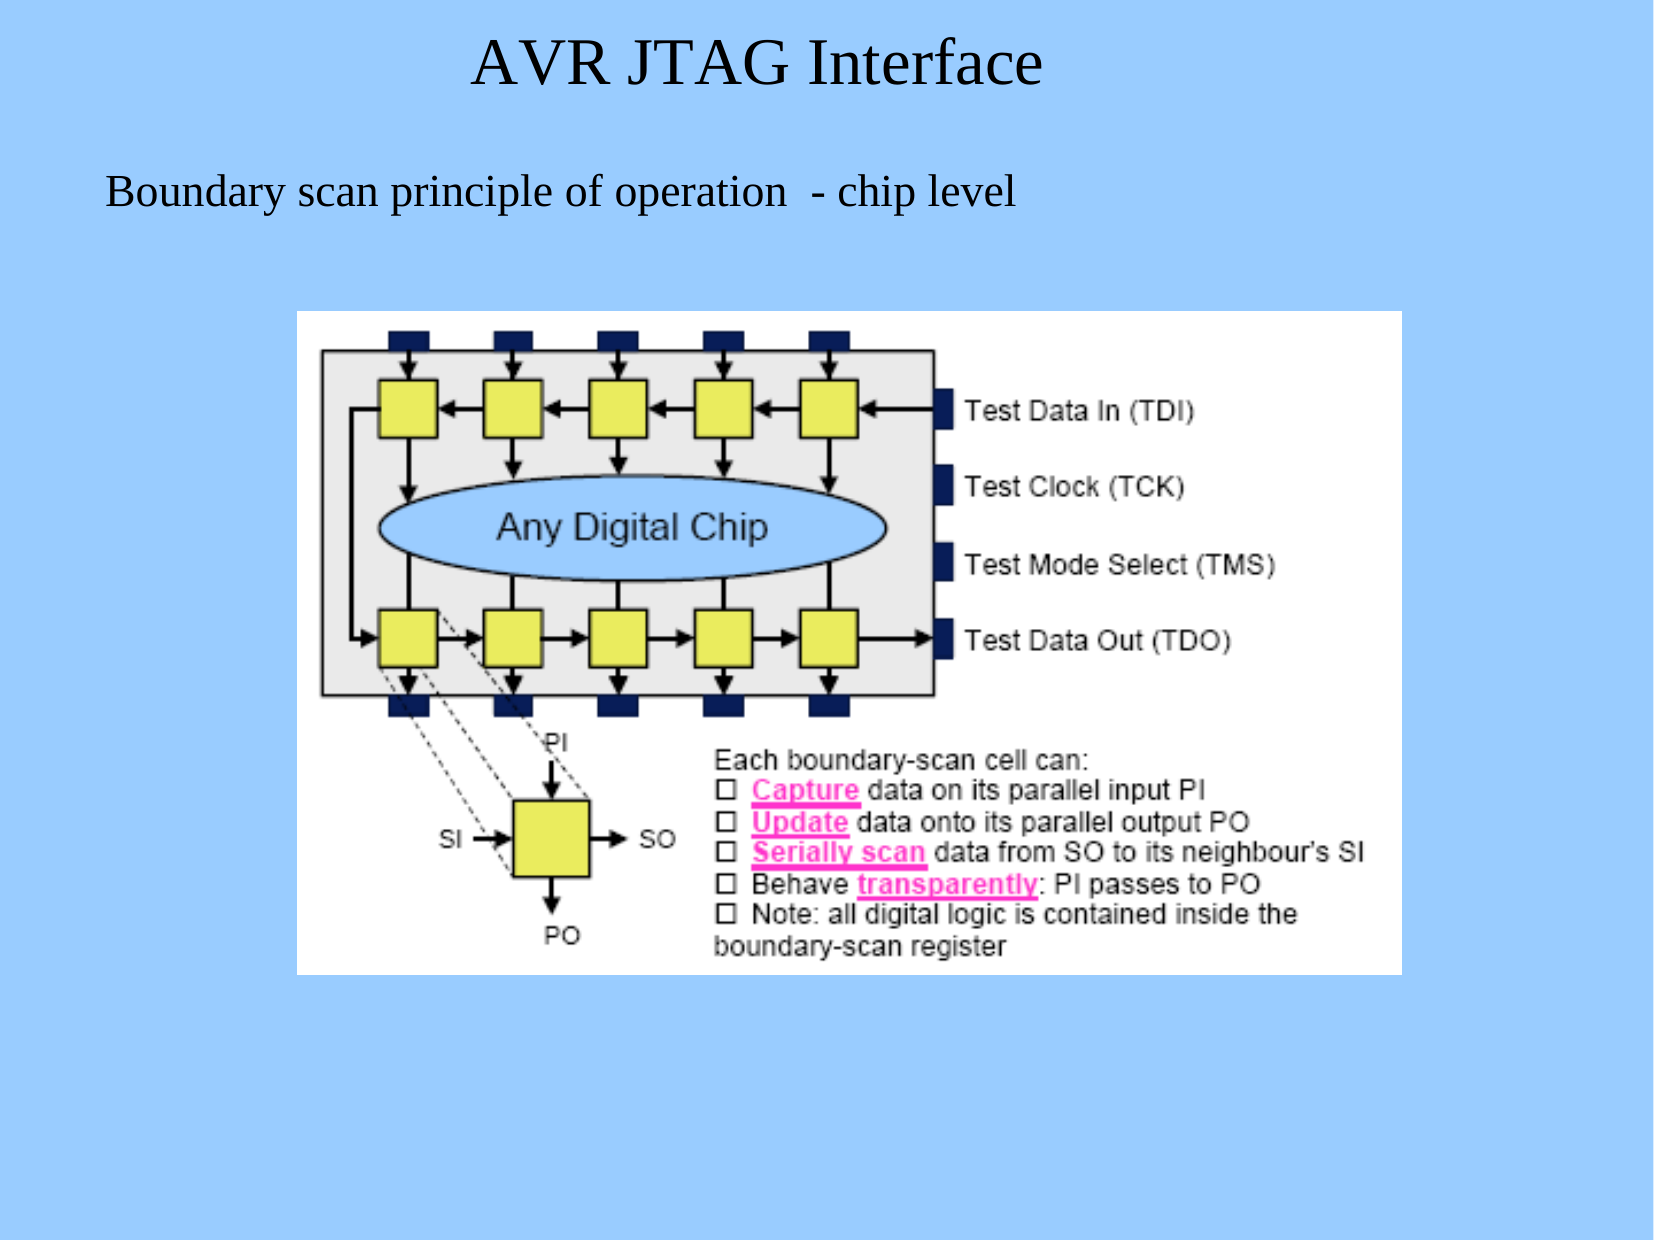

AVR JTAG Interface
Boundary scan principle of operation - chip level